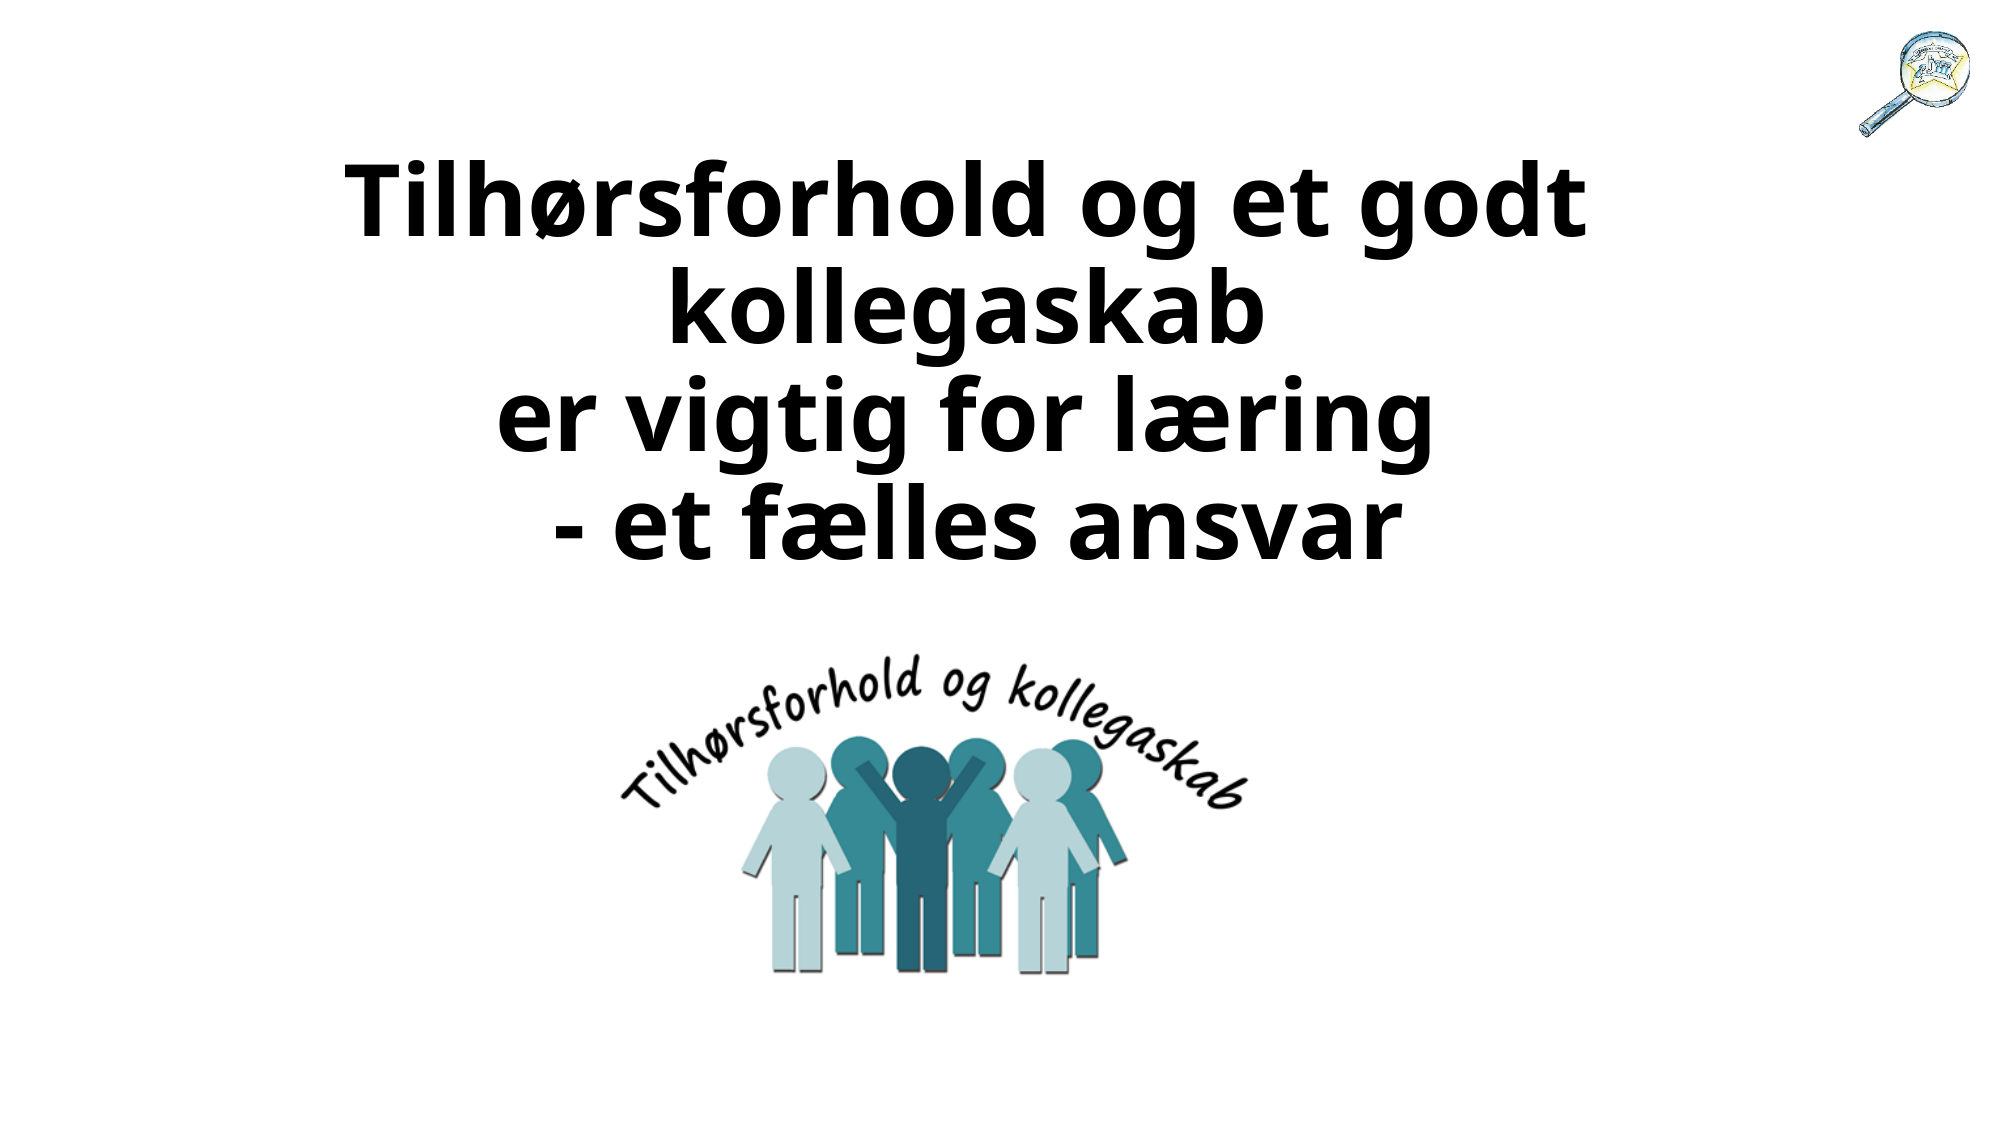

# Tilhørsforhold og et godt kollegaskab er vigtig for læring - et fælles ansvar